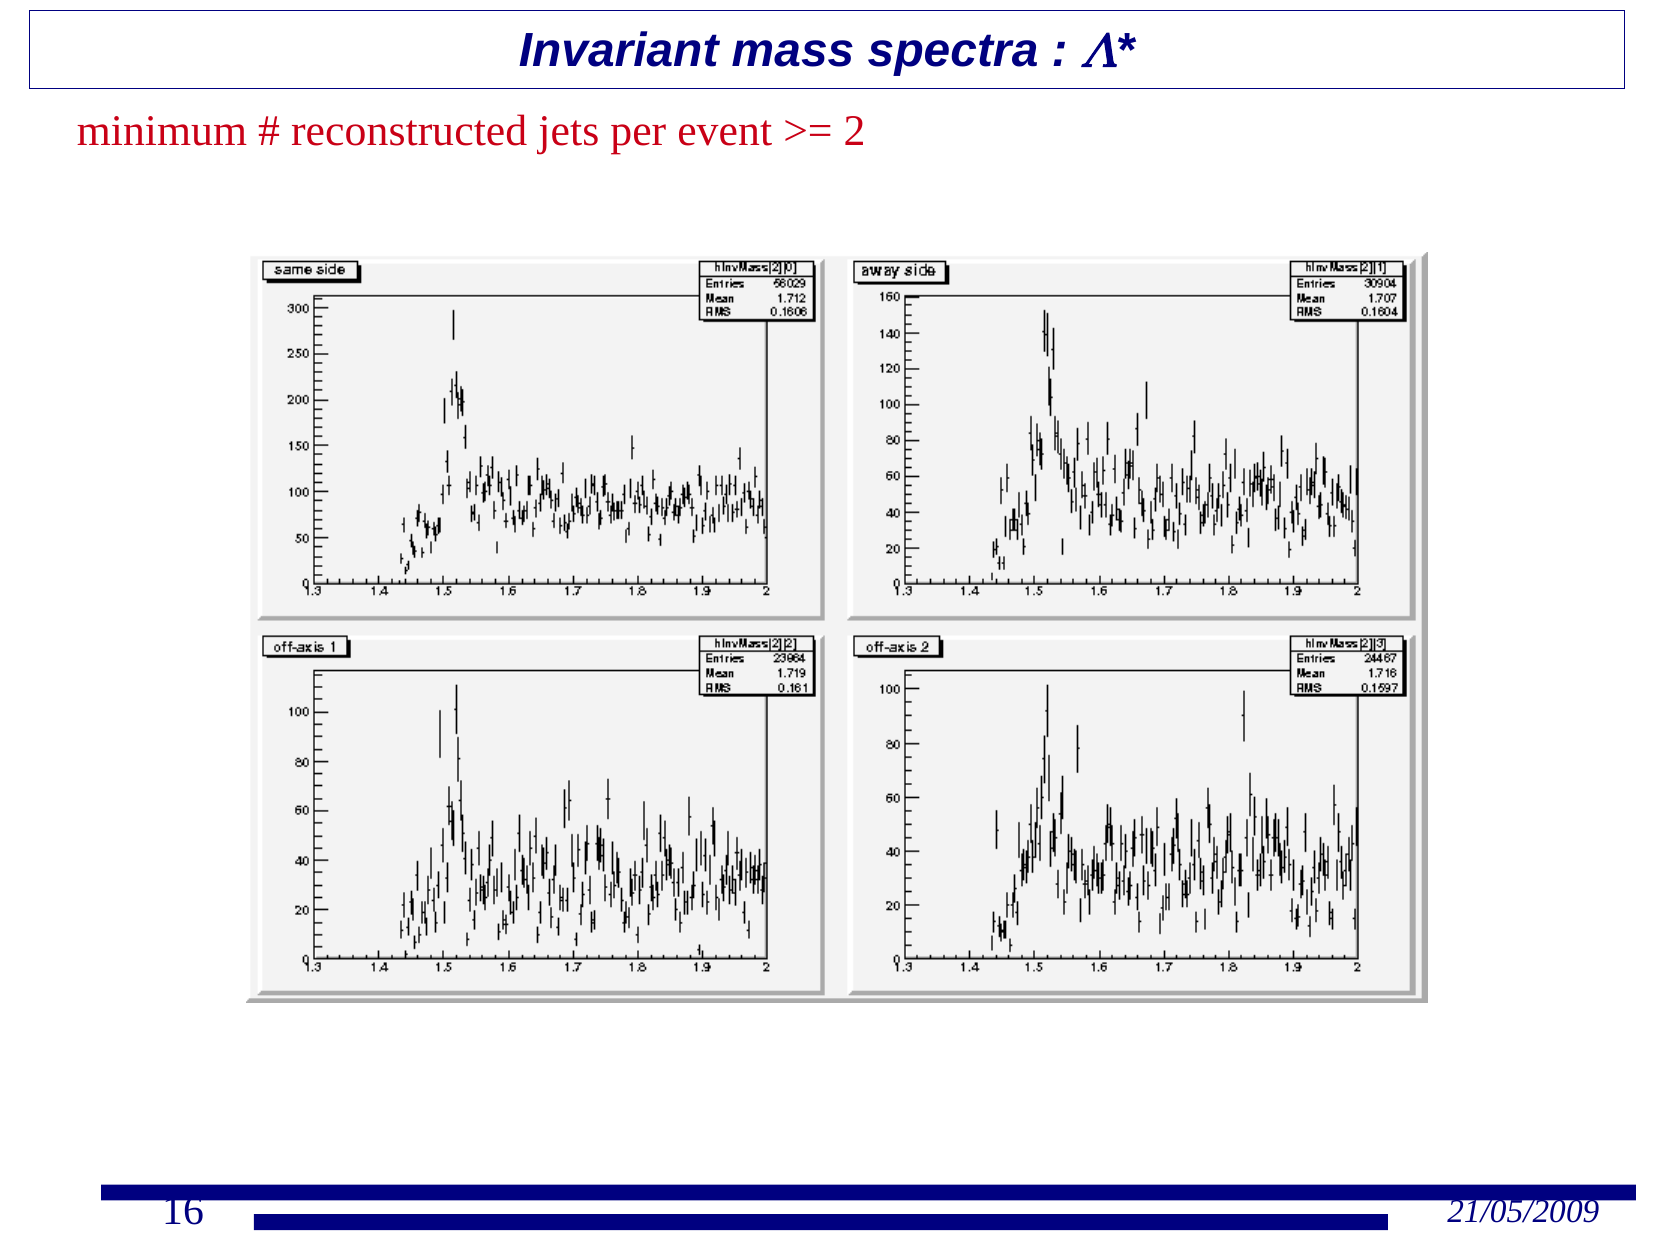

# Invariant mass spectra : *
minimum # reconstructed jets per event >= 2
16